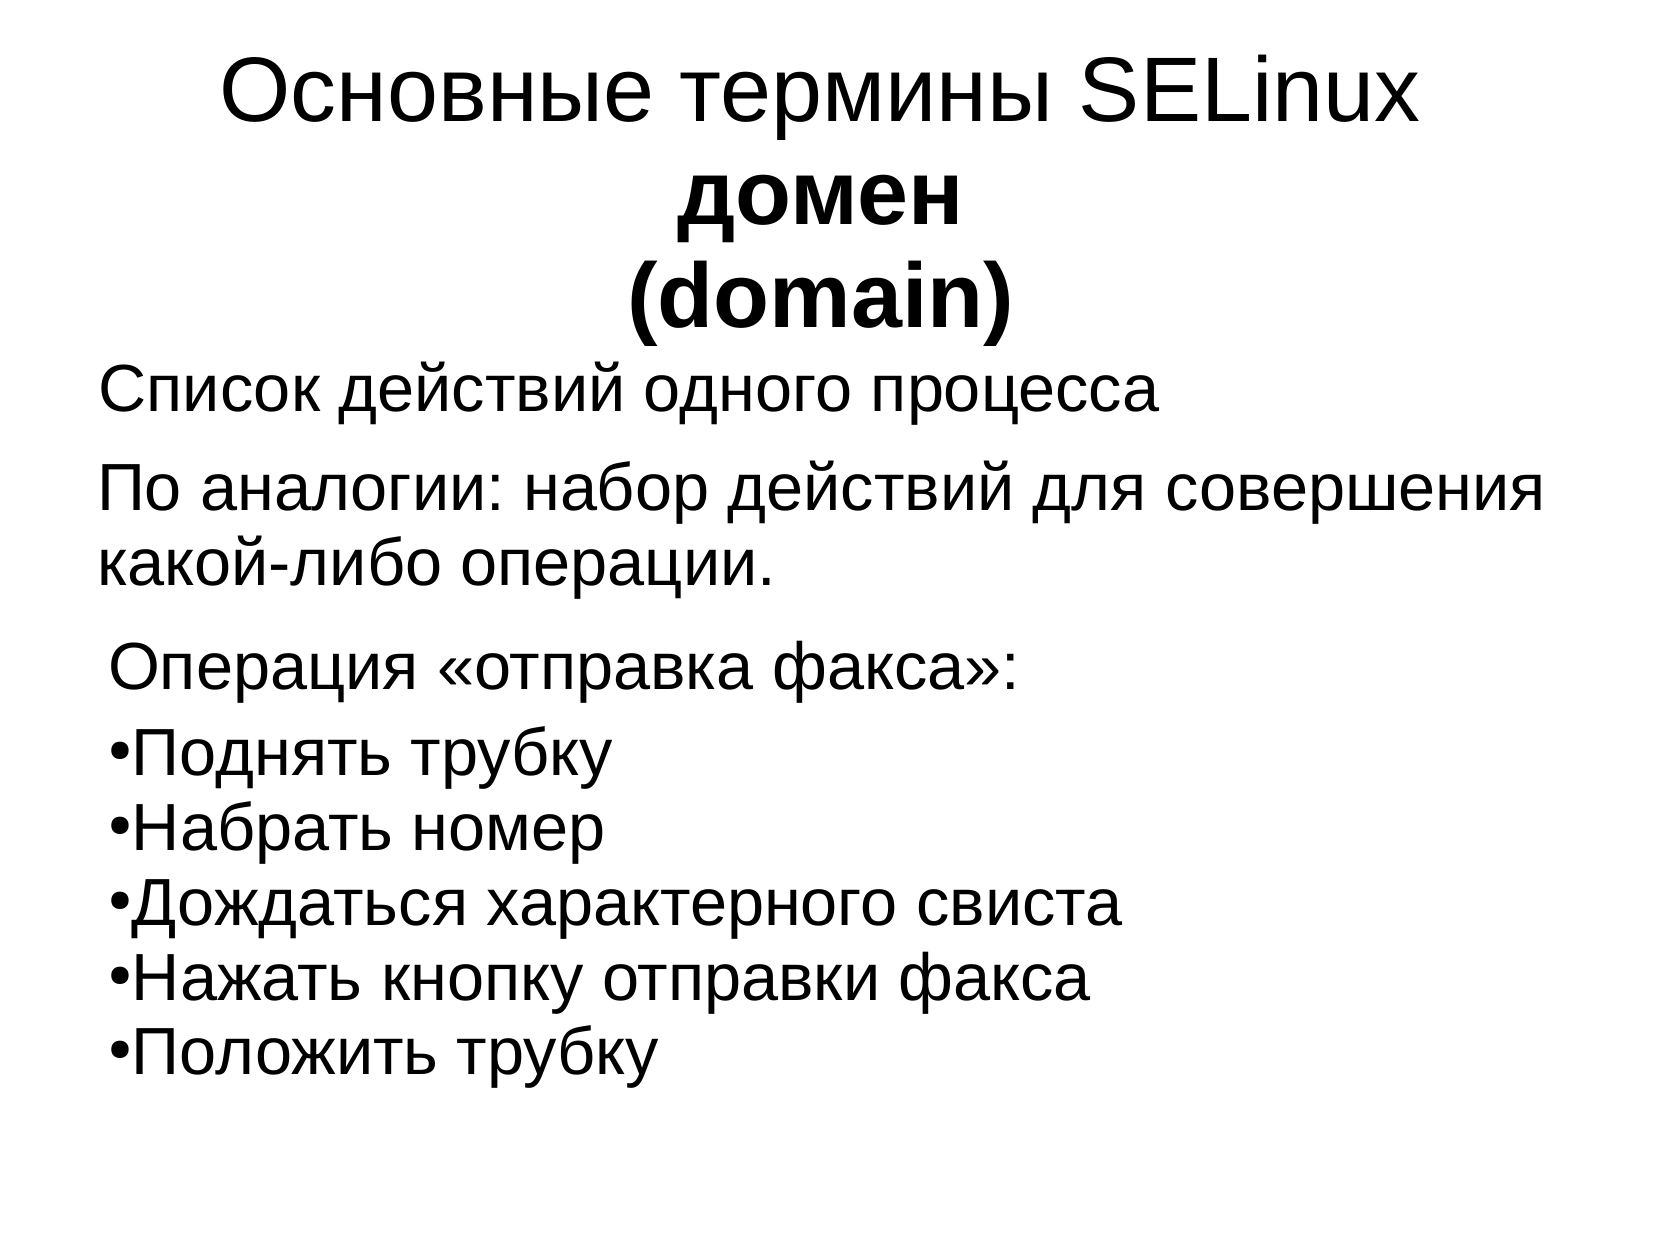

# Основные термины SELinux домен (domain)
Список действий одного процесса
По аналогии: набор действий для совершения
какой-либо операции.
Операция «отправка факса»:
Поднять трубку
Набрать номер
Дождаться характерного свиста
Нажать кнопку отправки факса
Положить трубку